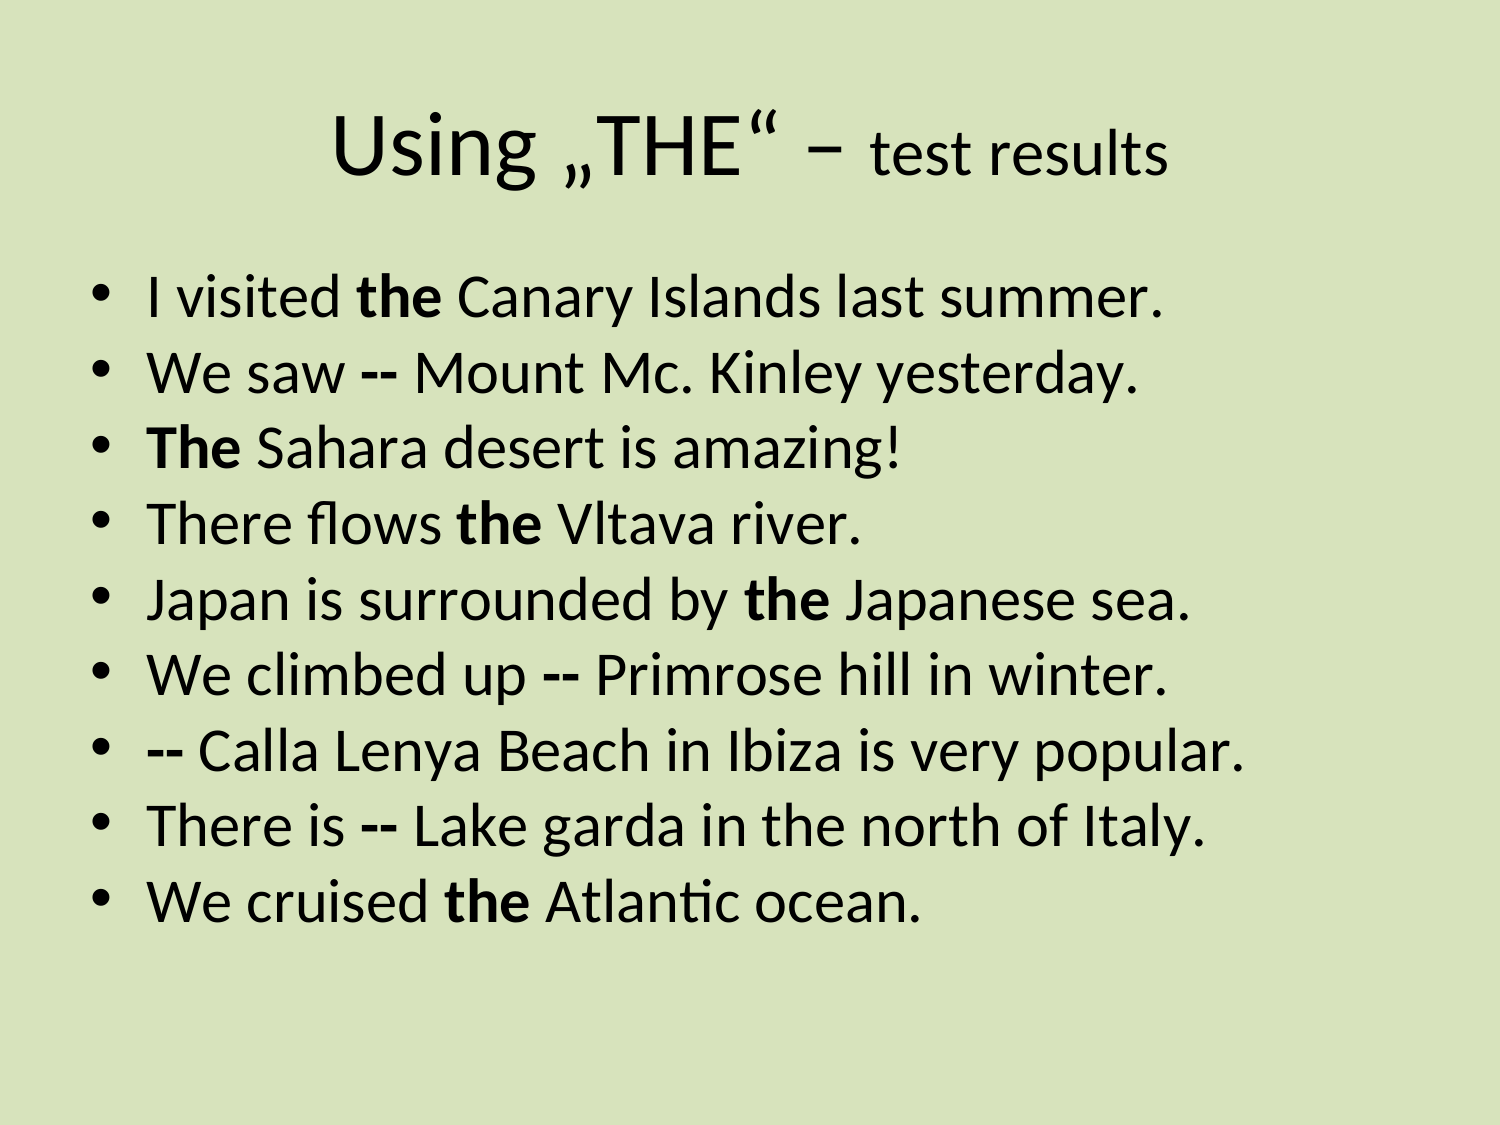

# Using „THE“ – test results
I visited the Canary Islands last summer.
We saw -- Mount Mc. Kinley yesterday.
The Sahara desert is amazing!
There flows the Vltava river.
Japan is surrounded by the Japanese sea.
We climbed up -- Primrose hill in winter.
-- Calla Lenya Beach in Ibiza is very popular.
There is -- Lake garda in the north of Italy.
We cruised the Atlantic ocean.